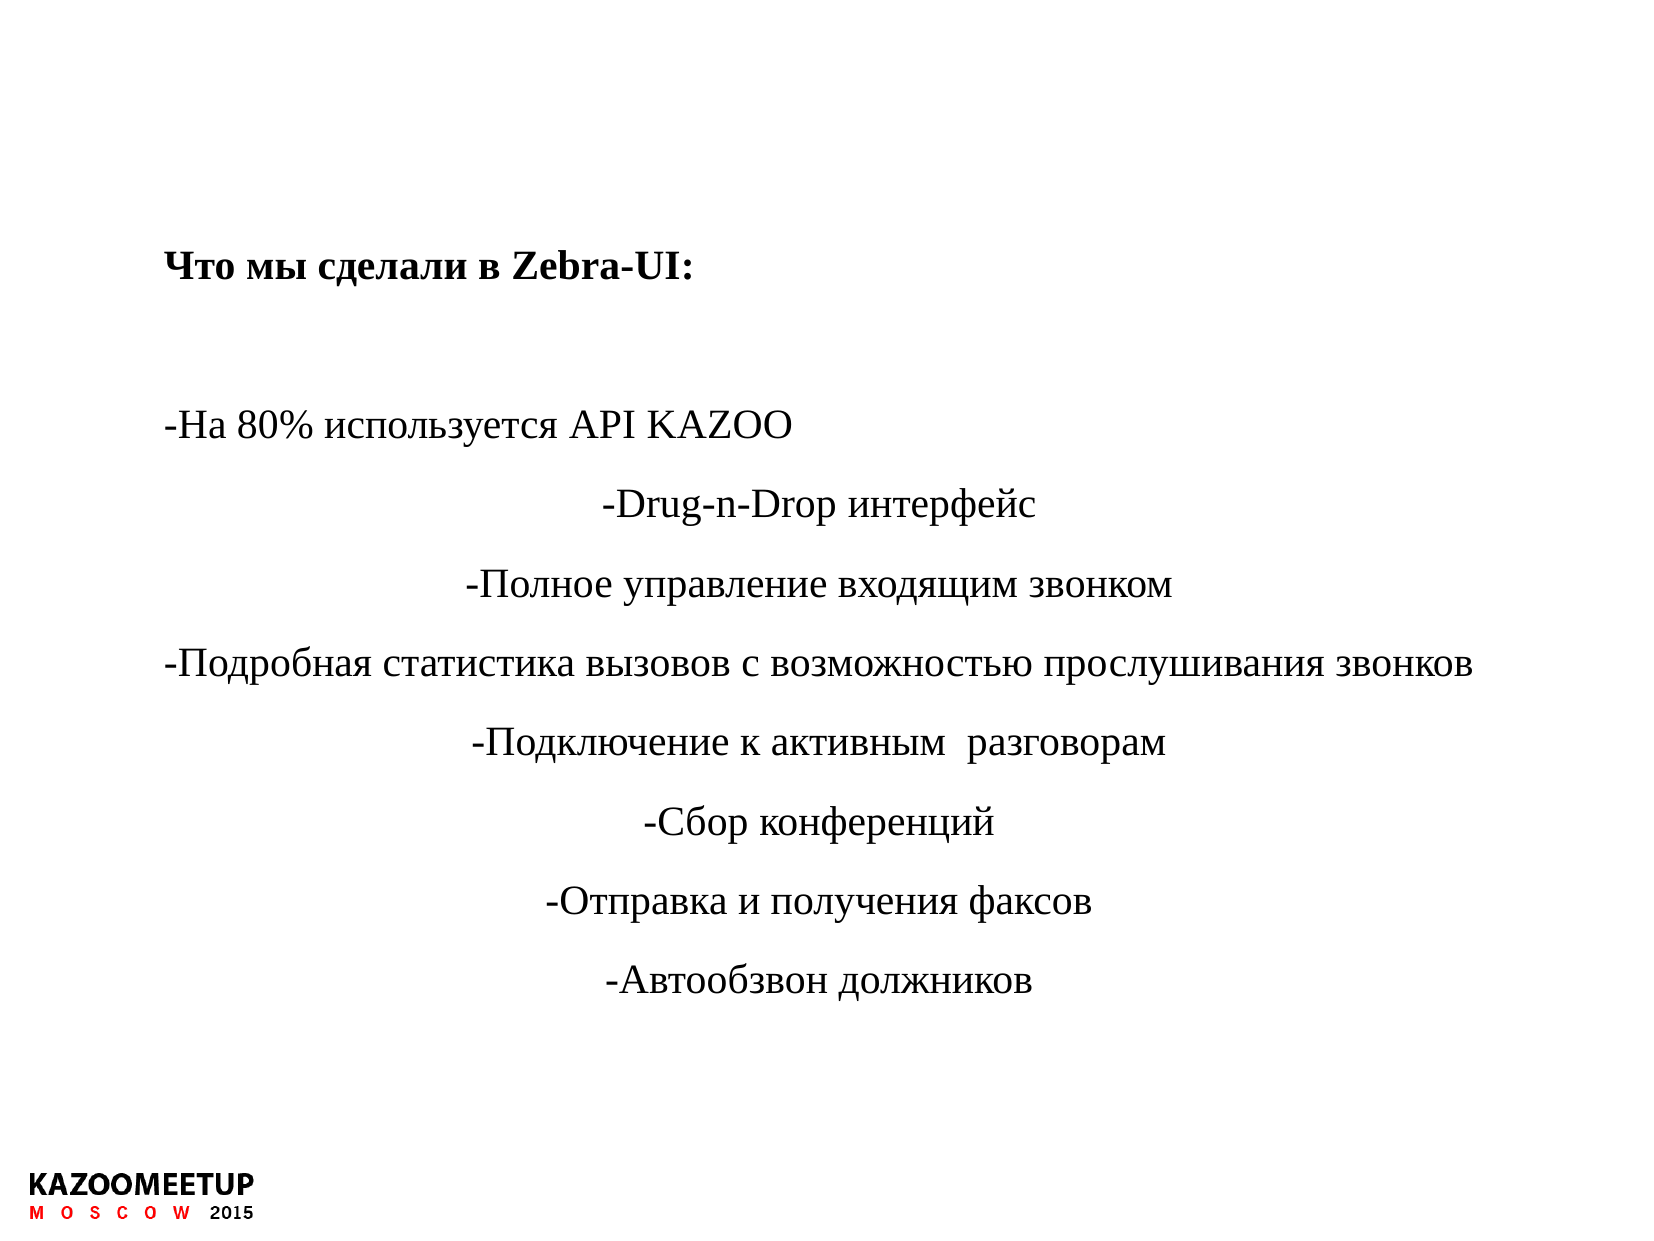

# Что мы сделали в Zebra-UI:
-На 80% используется API KAZOO
-Drug-n-Drop интерфейс
-Полное управление входящим звонком
-Подробная статистика вызовов с возможностью прослушивания звонков
-Подключение к активным разговорам
-Сбор конференций
-Отправка и получения факсов
-Автообзвон должников